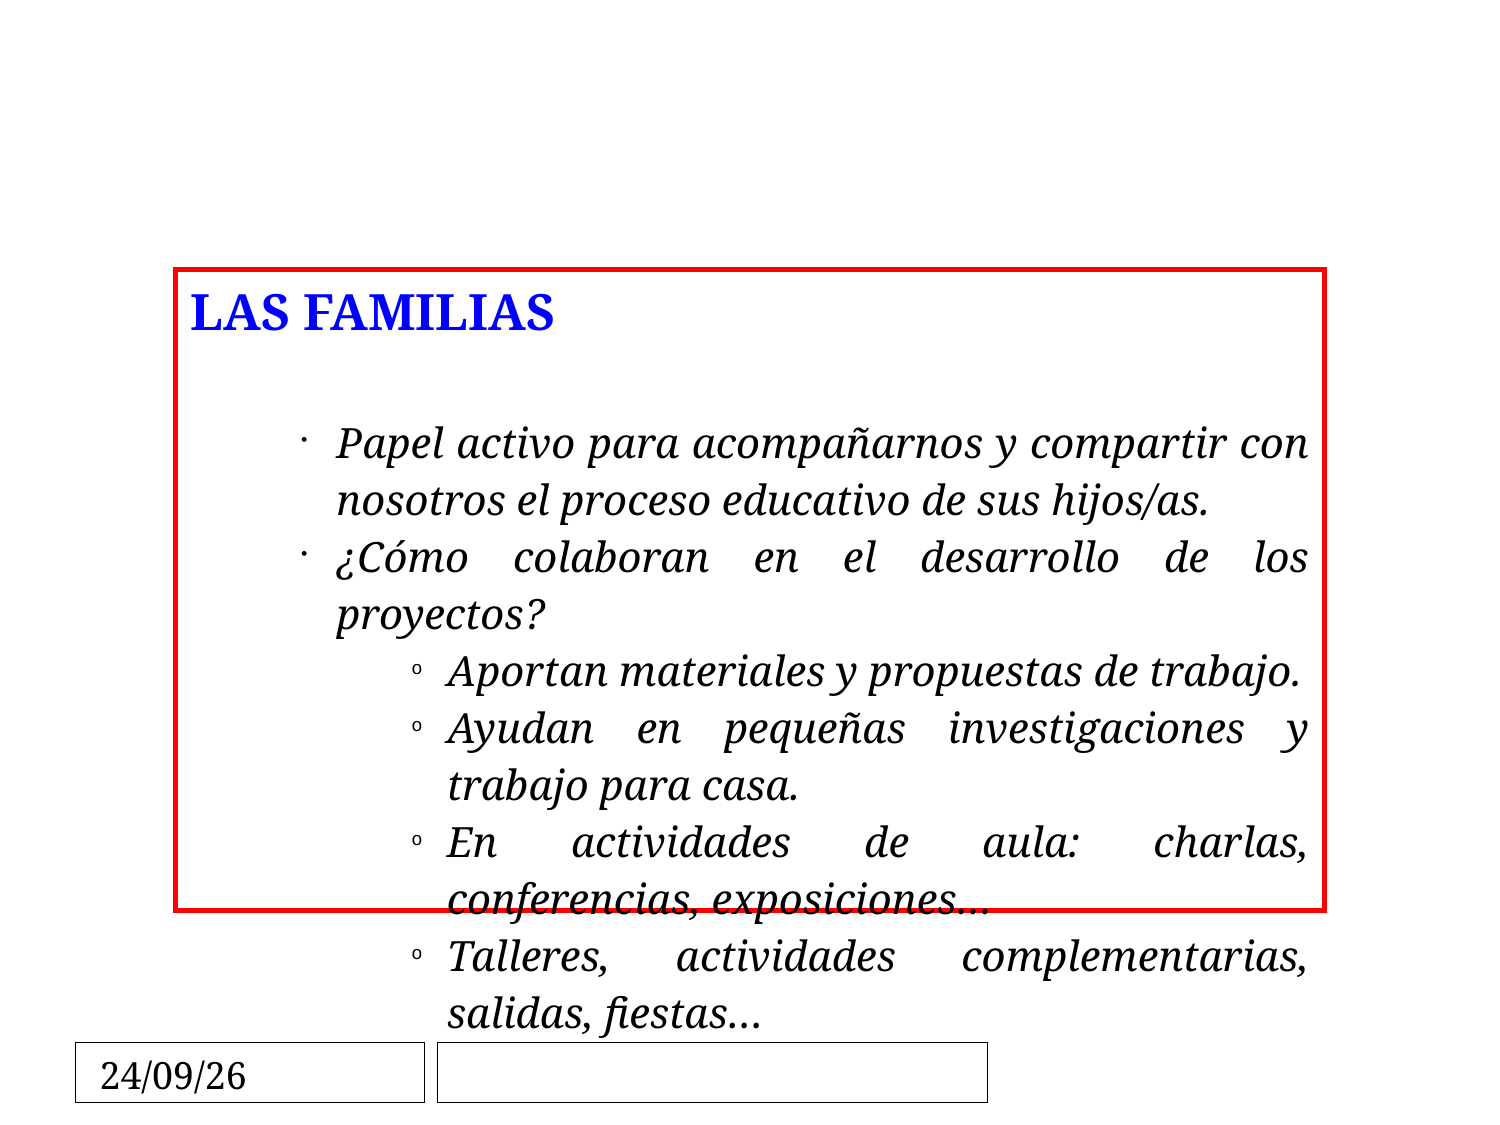

LAS FAMILIAS
Papel activo para acompañarnos y compartir con nosotros el proceso educativo de sus hijos/as.
¿Cómo colaboran en el desarrollo de los proyectos?
Aportan materiales y propuestas de trabajo.
Ayudan en pequeñas investigaciones y trabajo para casa.
En actividades de aula: charlas, conferencias, exposiciones…
Talleres, actividades complementarias, salidas, fiestas…